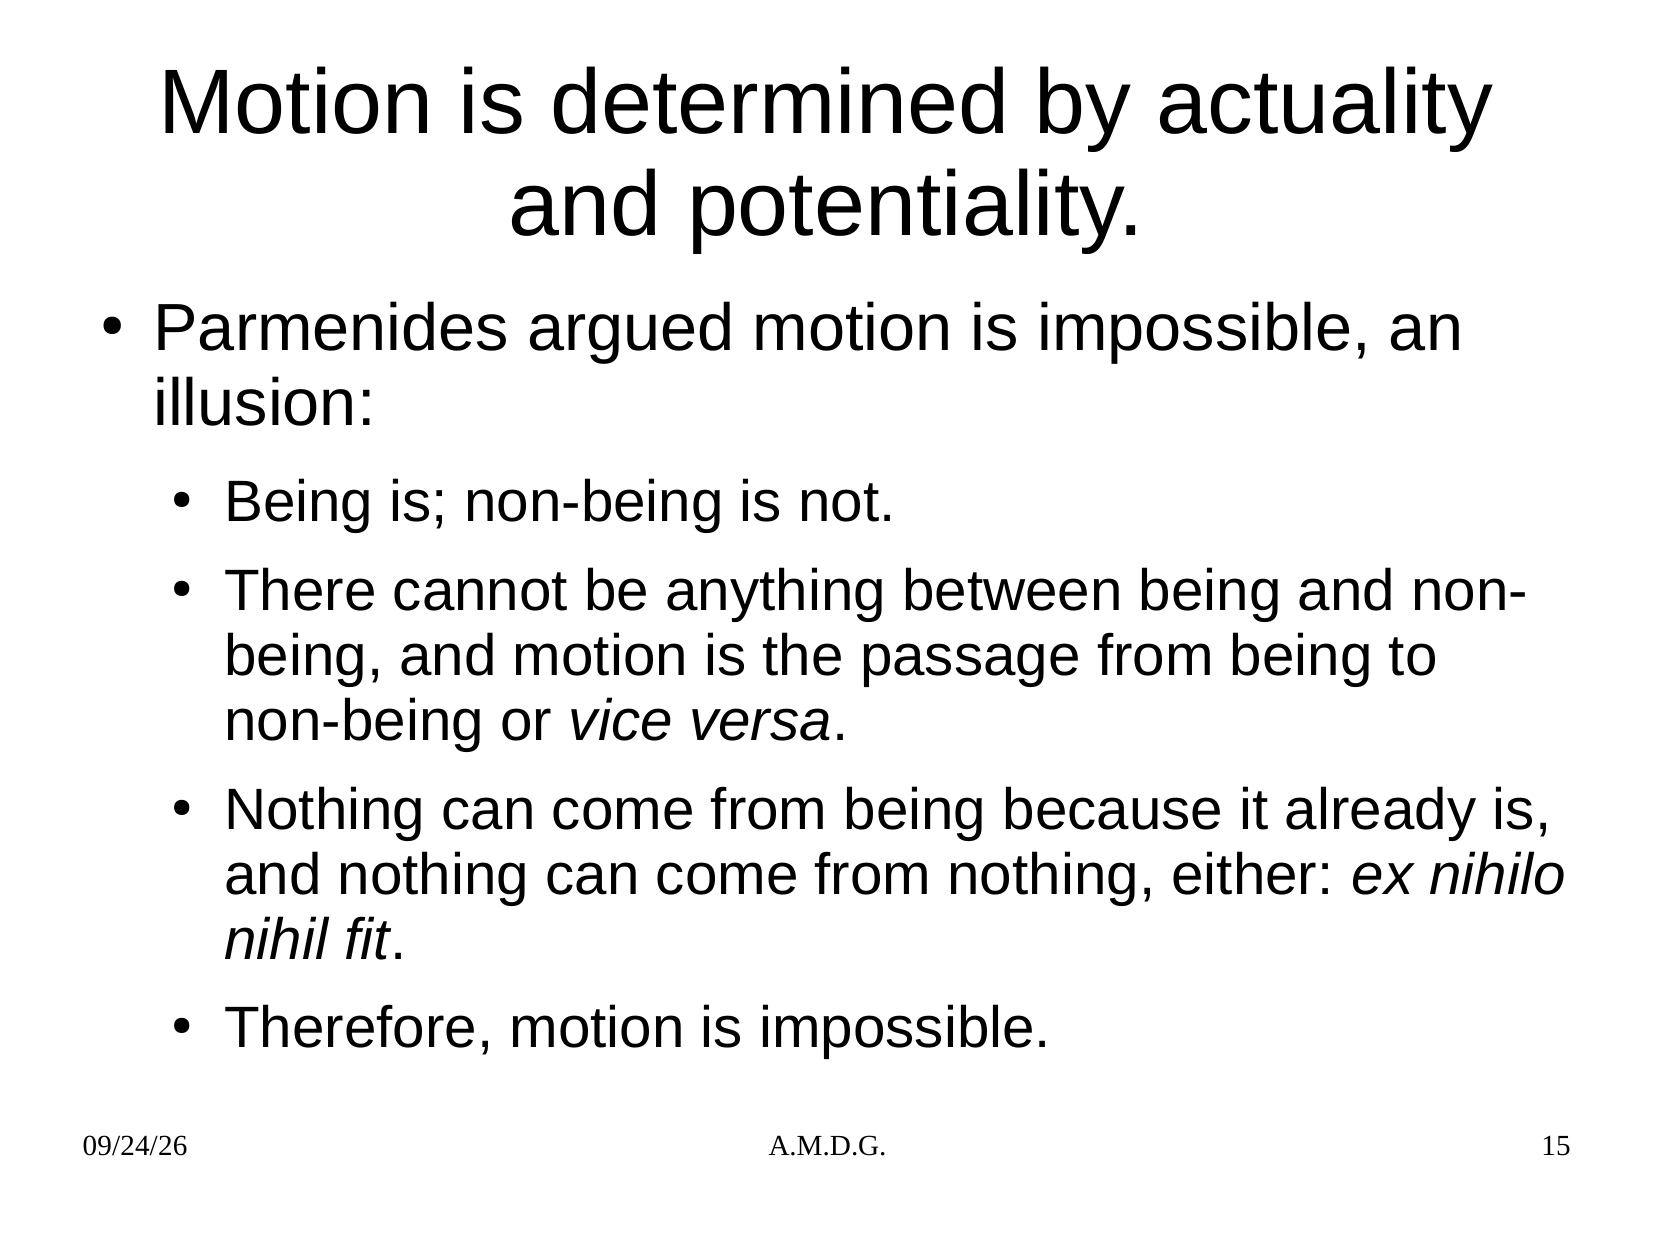

# Motion is determined by actuality and potentiality.
Parmenides argued motion is impossible, an illusion:
Being is; non-being is not.
There cannot be anything between being and non-being, and motion is the passage from being to non-being or vice versa.
Nothing can come from being because it already is, and nothing can come from nothing, either: ex nihilo nihil fit.
Therefore, motion is impossible.
A.M.D.G.
15